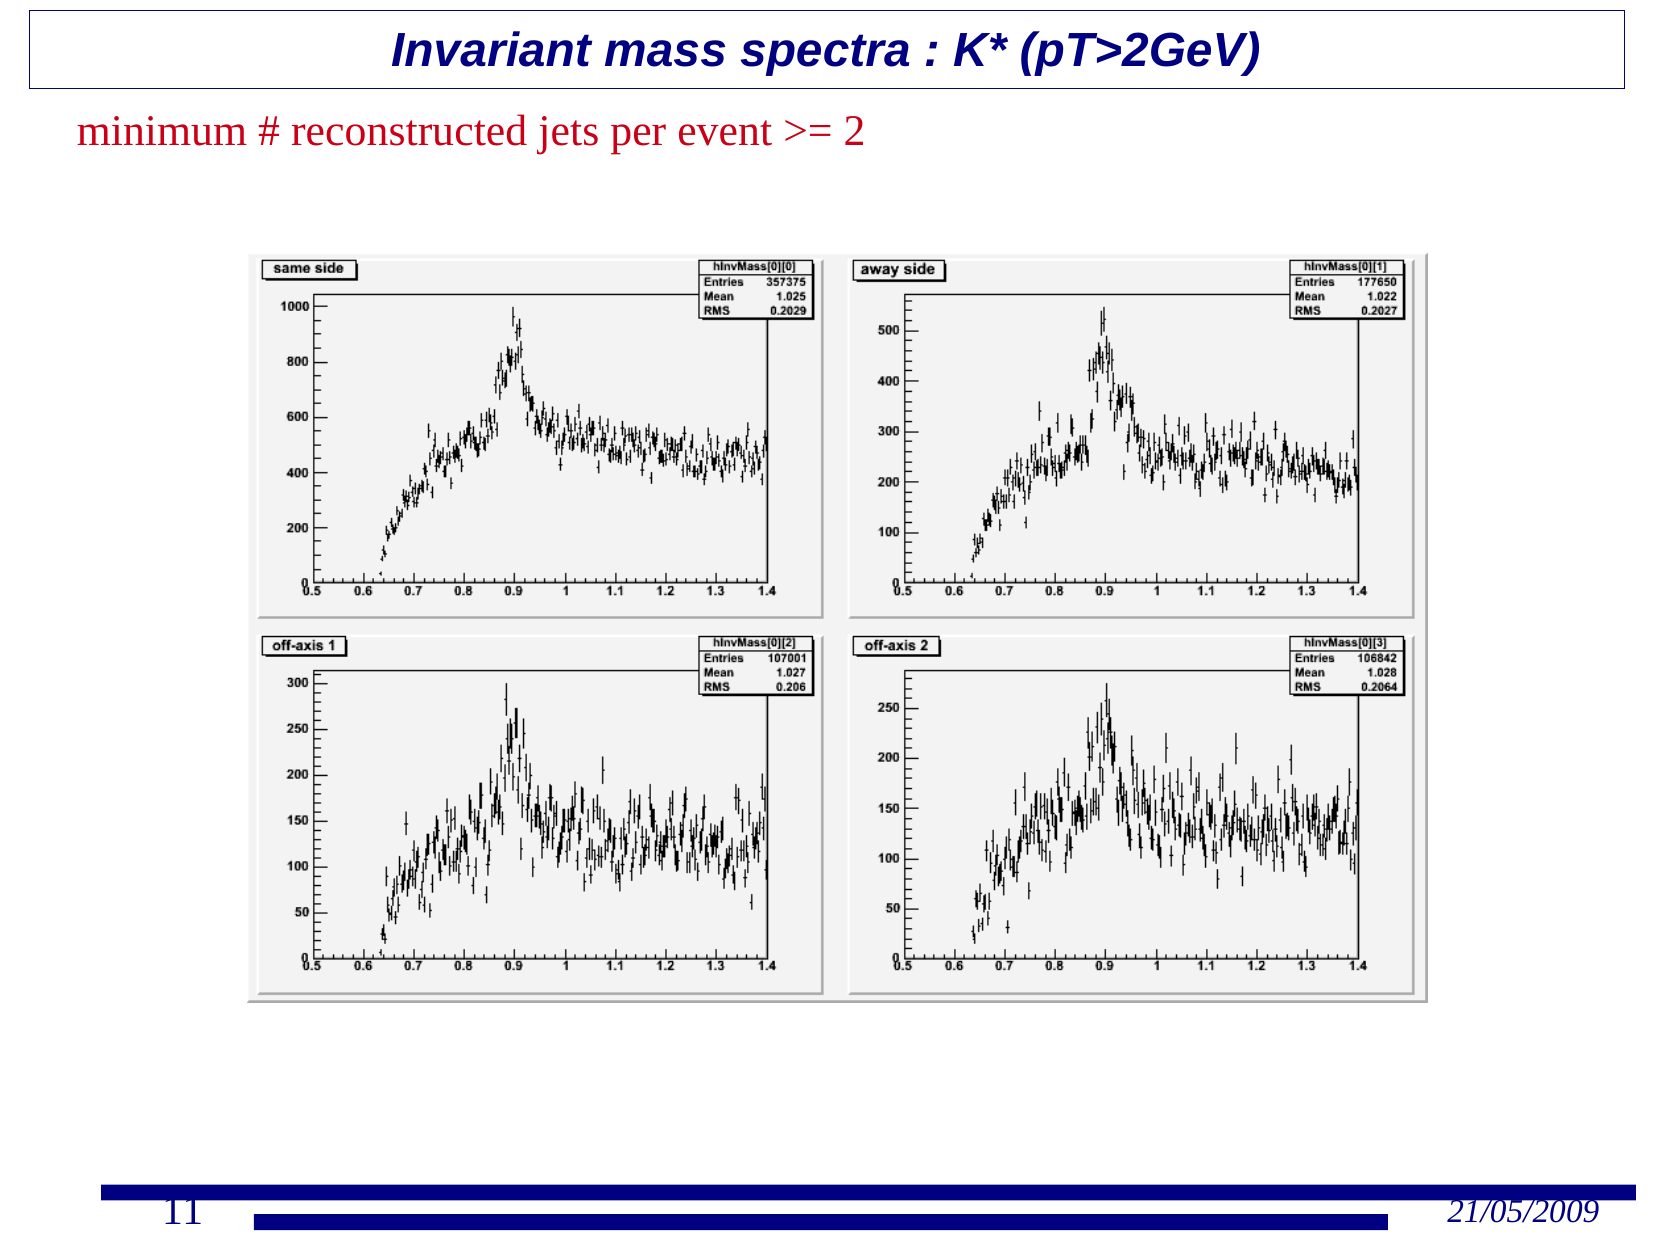

# Invariant mass spectra : K* (pT>2GeV)
minimum # reconstructed jets per event >= 2
11